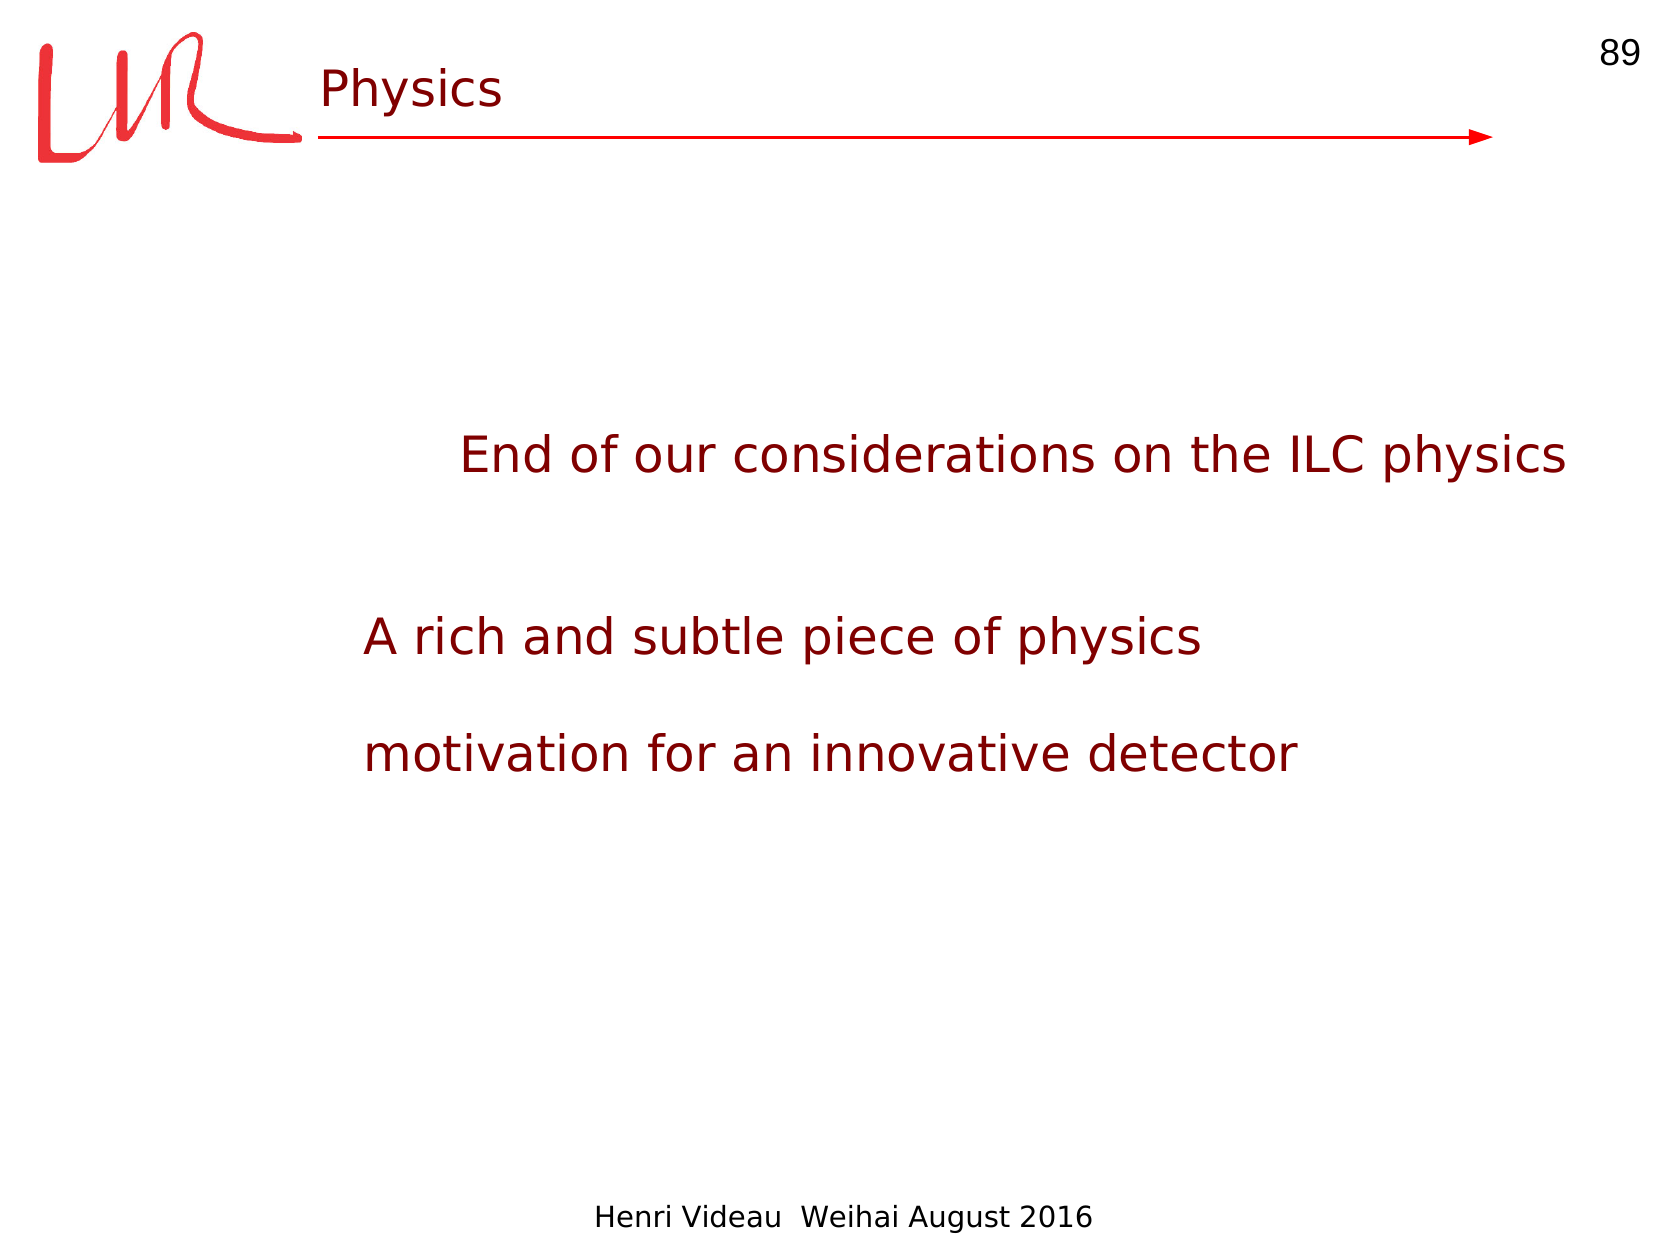

End of our considerations on the ILC physics
A rich and subtle piece of physics
motivation for an innovative detector